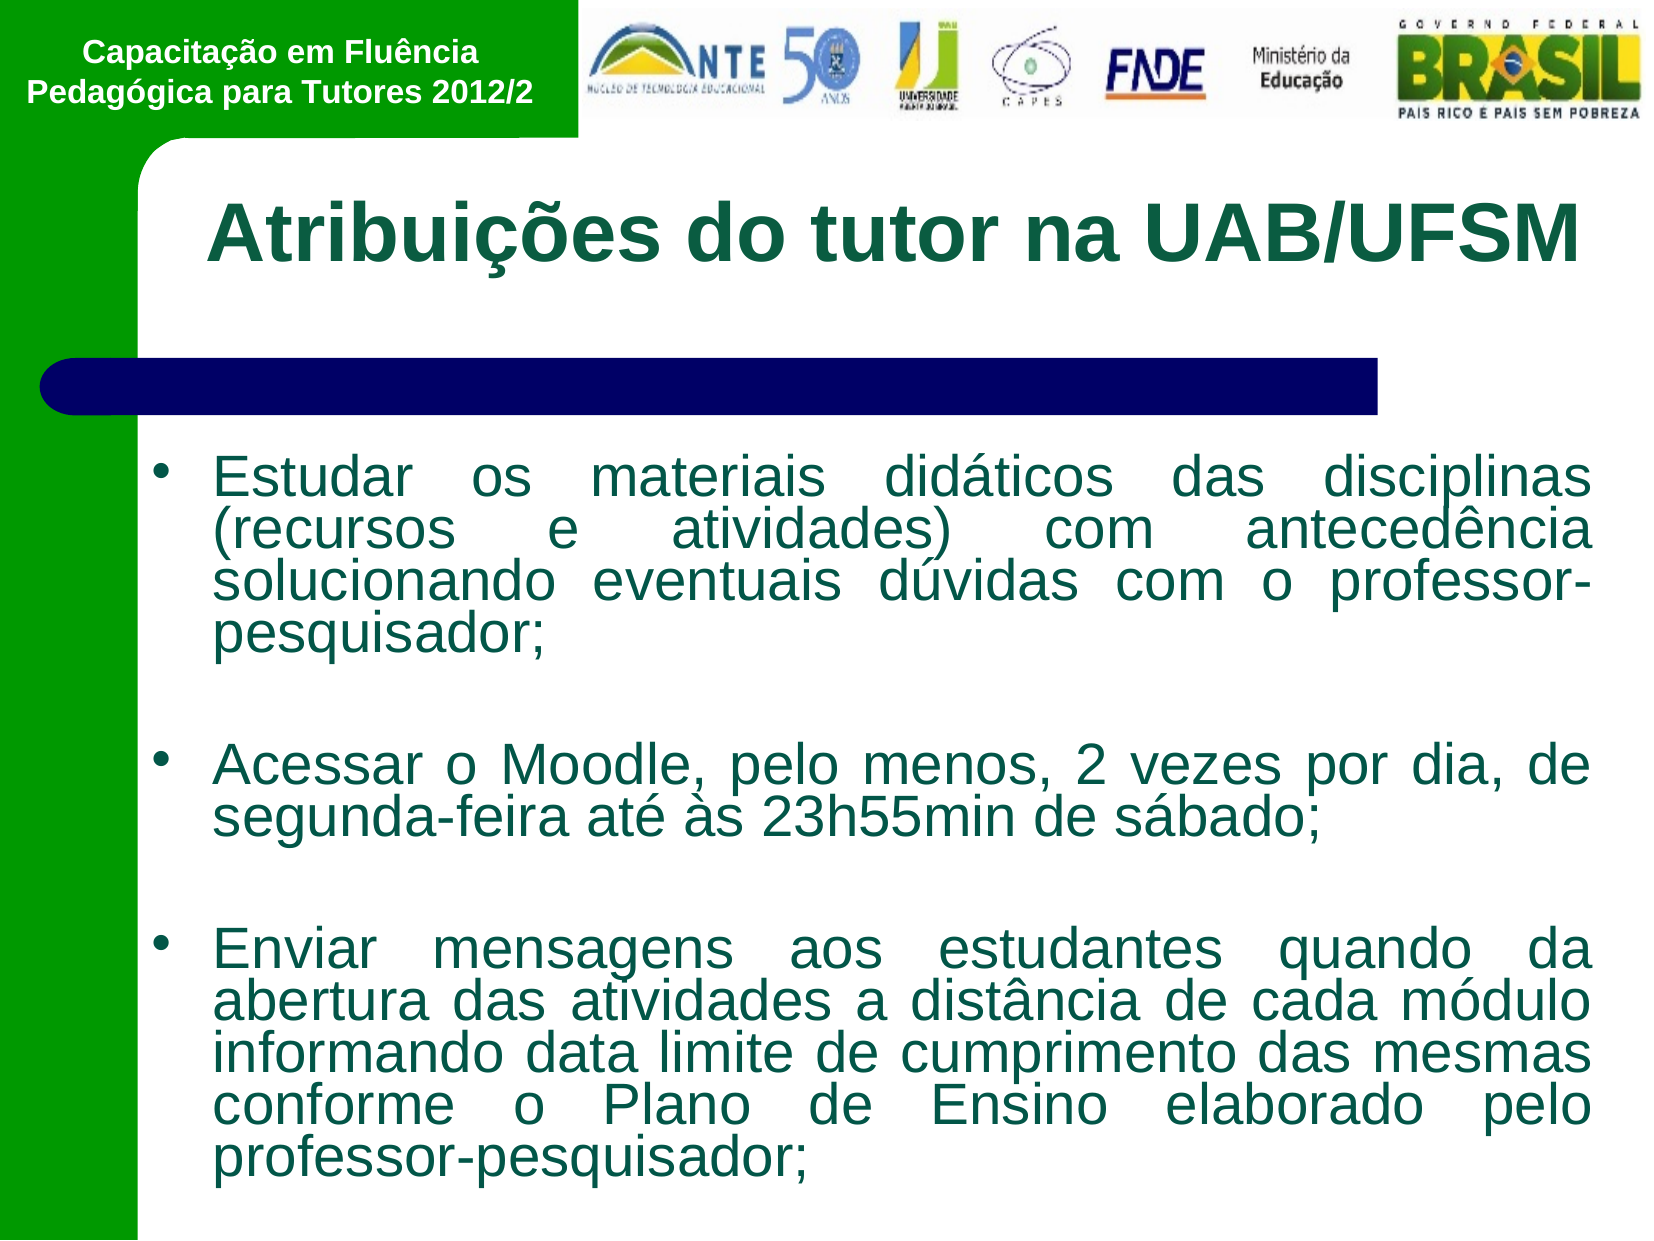

# Atribuições do tutor na UAB/UFSM
Estudar os materiais didáticos das disciplinas (recursos e atividades) com antecedência solucionando eventuais dúvidas com o professor-pesquisador;
Acessar o Moodle, pelo menos, 2 vezes por dia, de segunda-feira até às 23h55min de sábado;
Enviar mensagens aos estudantes quando da abertura das atividades a distância de cada módulo informando data limite de cumprimento das mesmas conforme o Plano de Ensino elaborado pelo professor-pesquisador;